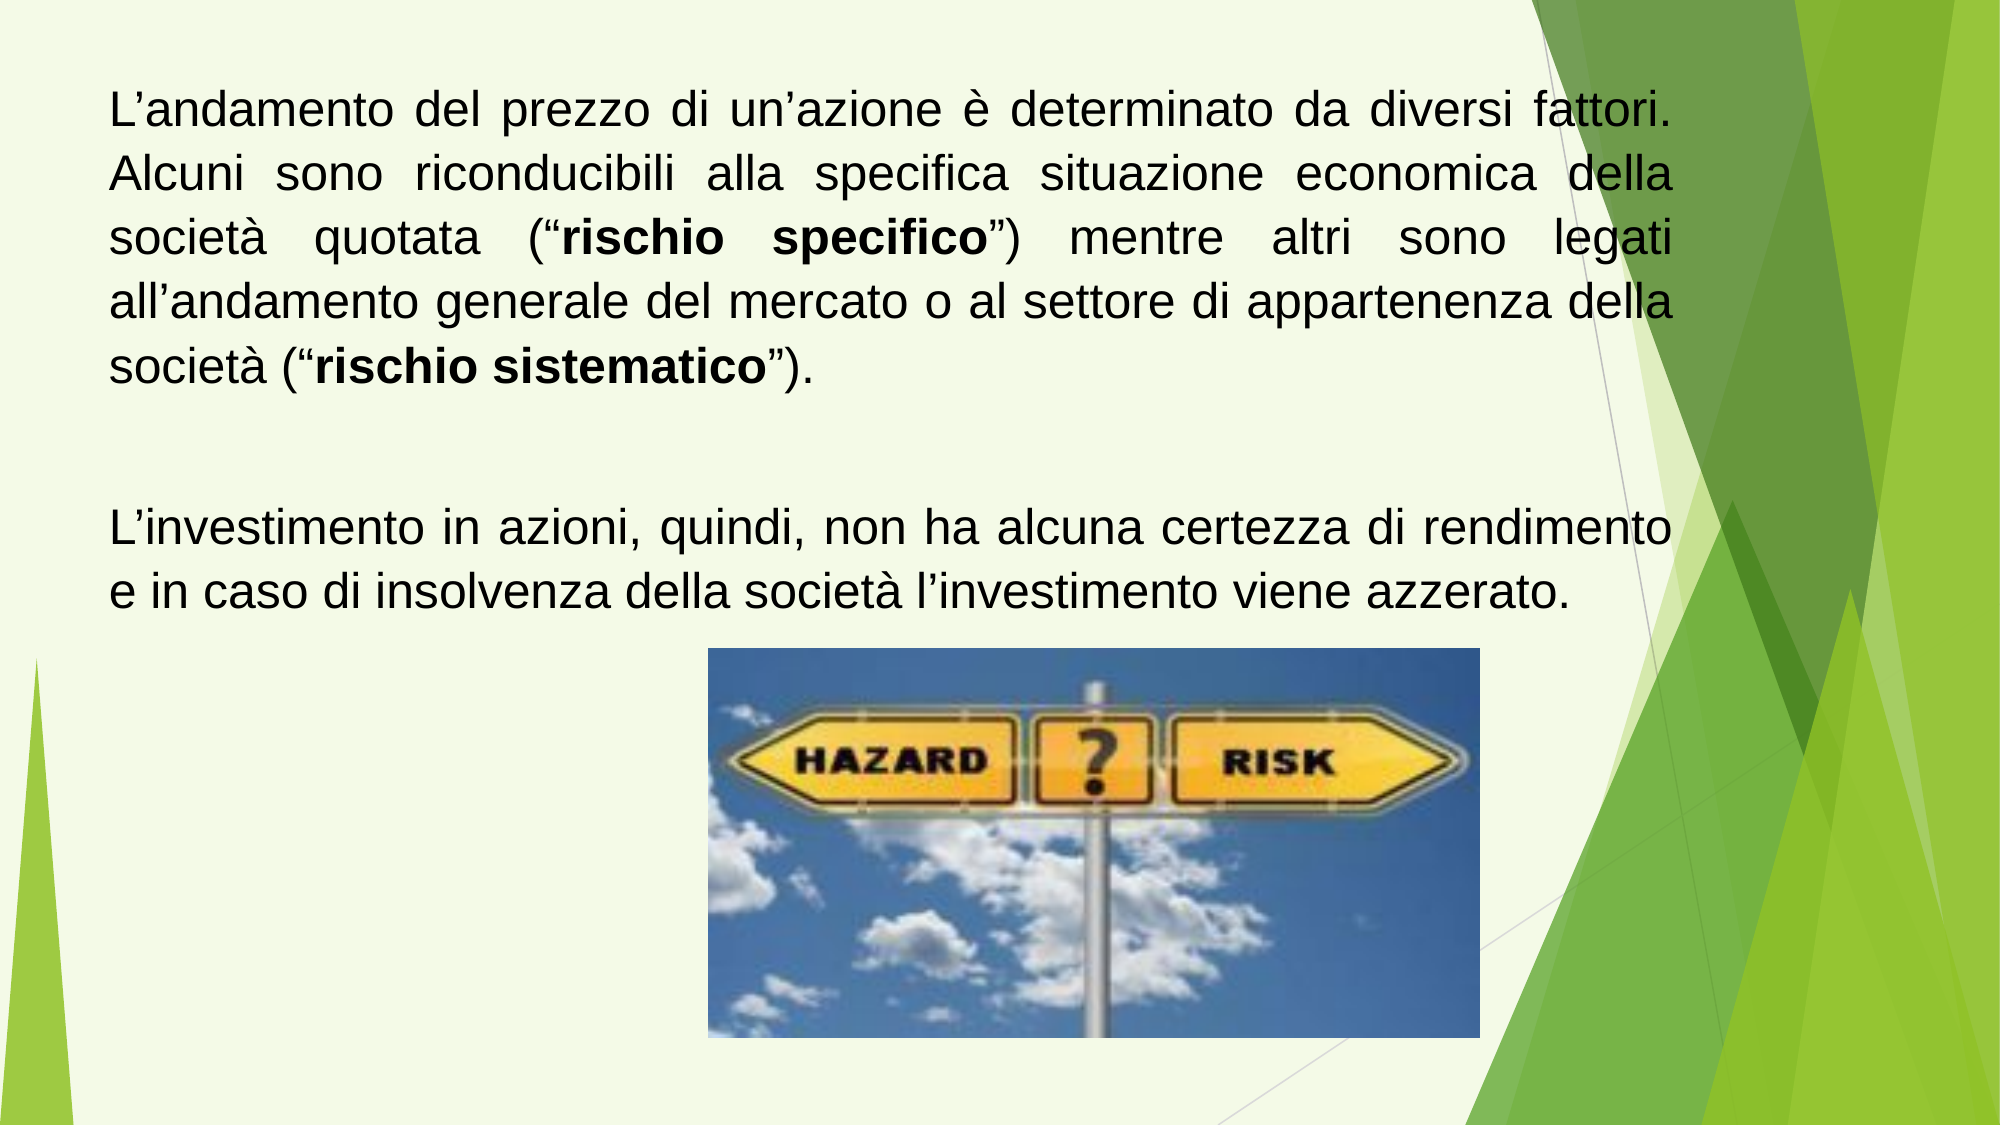

L’andamento del prezzo di un’azione è determinato da diversi fattori. Alcuni sono riconducibili alla specifica situazione economica della società quotata (“rischio specifico”) mentre altri sono legati all’andamento generale del mercato o al settore di appartenenza della società (“rischio sistematico”).
L’investimento in azioni, quindi, non ha alcuna certezza di rendimento e in caso di insolvenza della società l’investimento viene azzerato.